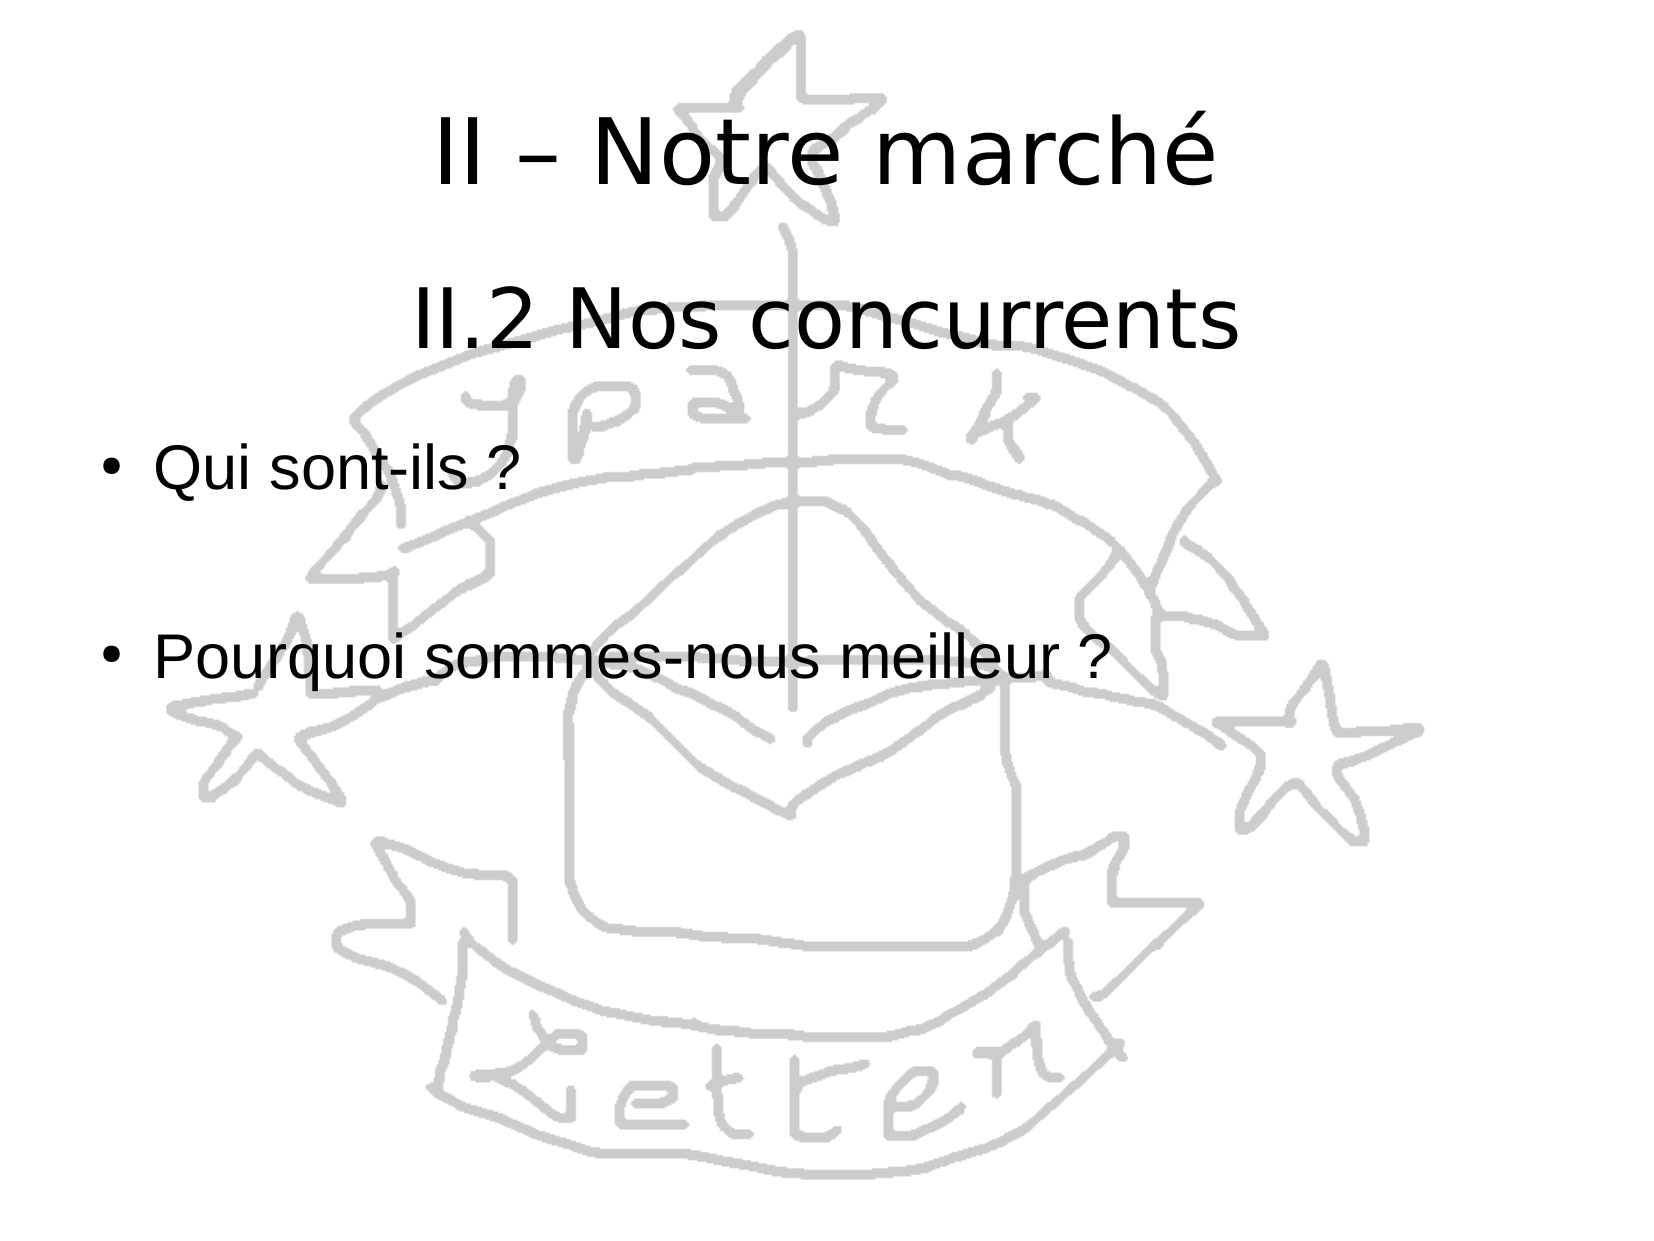

# II – Notre marché
II.2 Nos concurrents
Qui sont-ils ?
Pourquoi sommes-nous meilleur ?